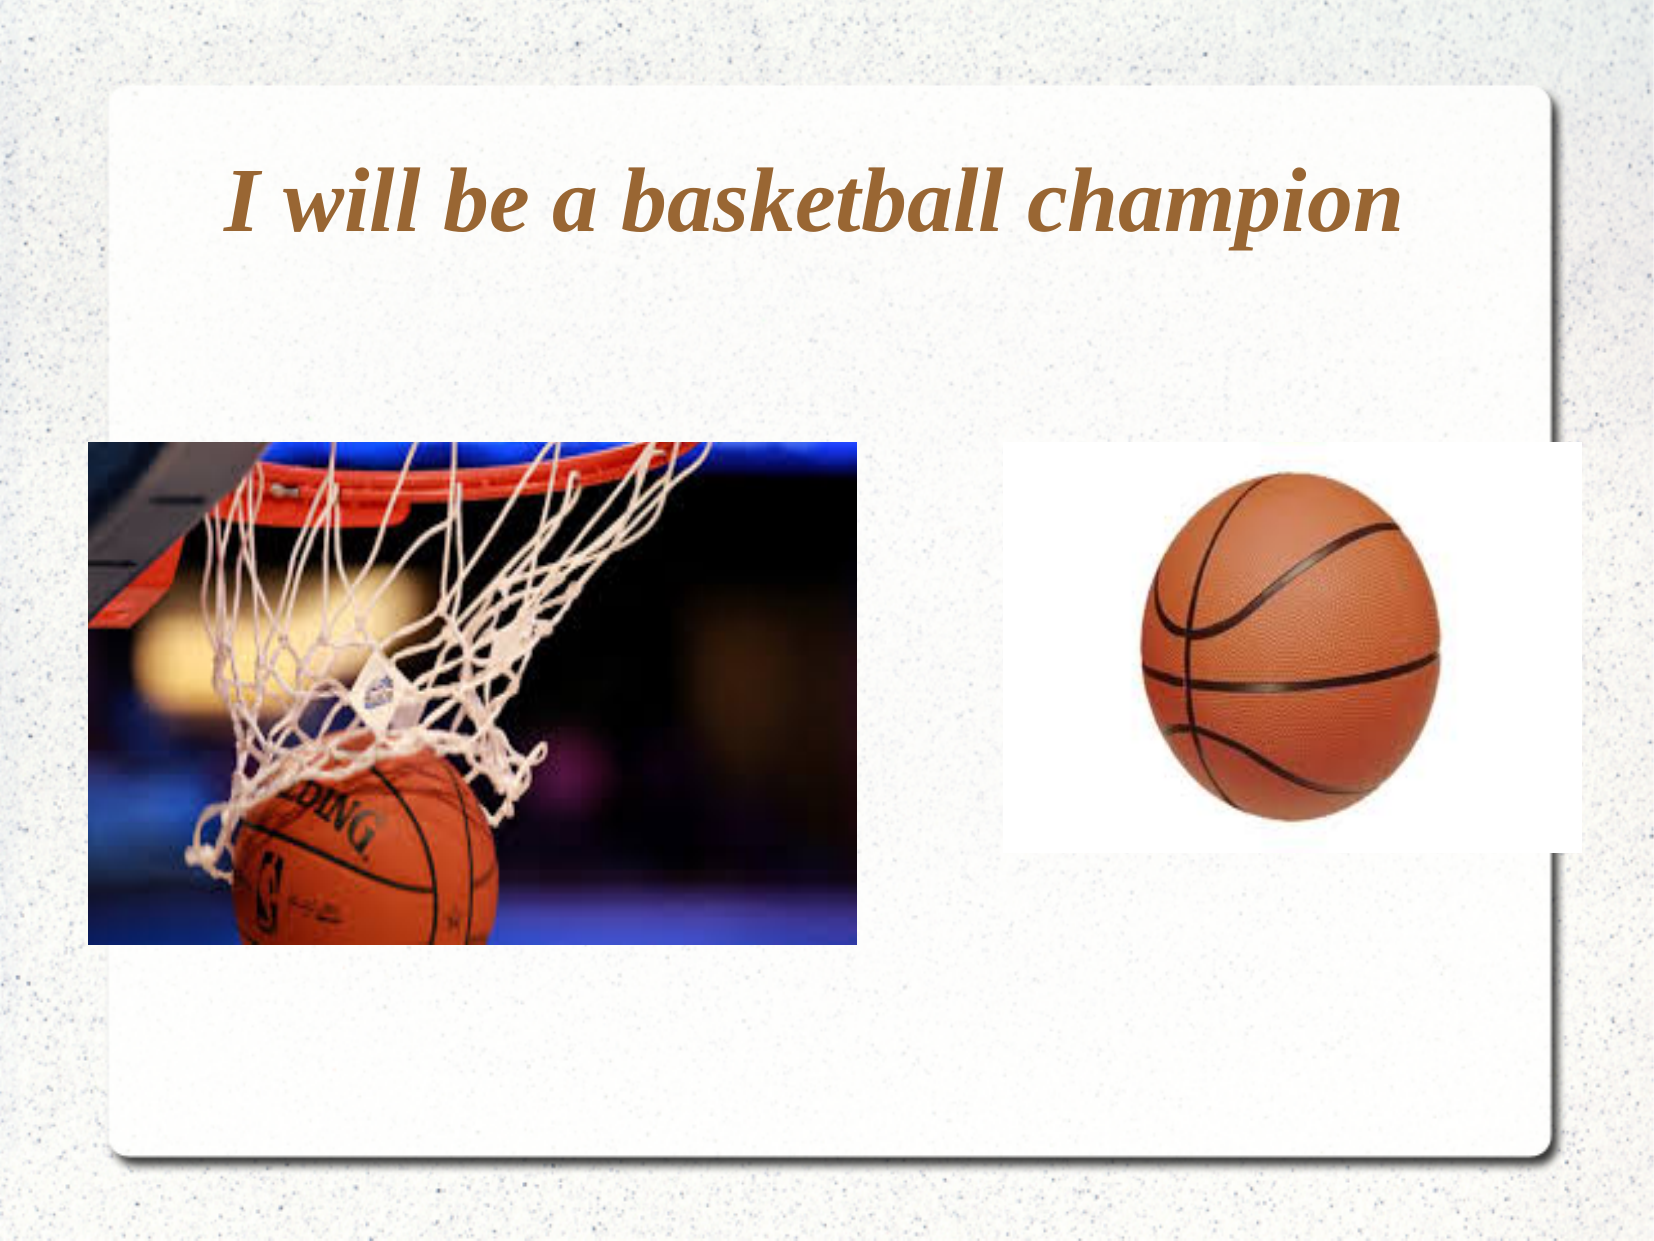

# I will be a basketball champion